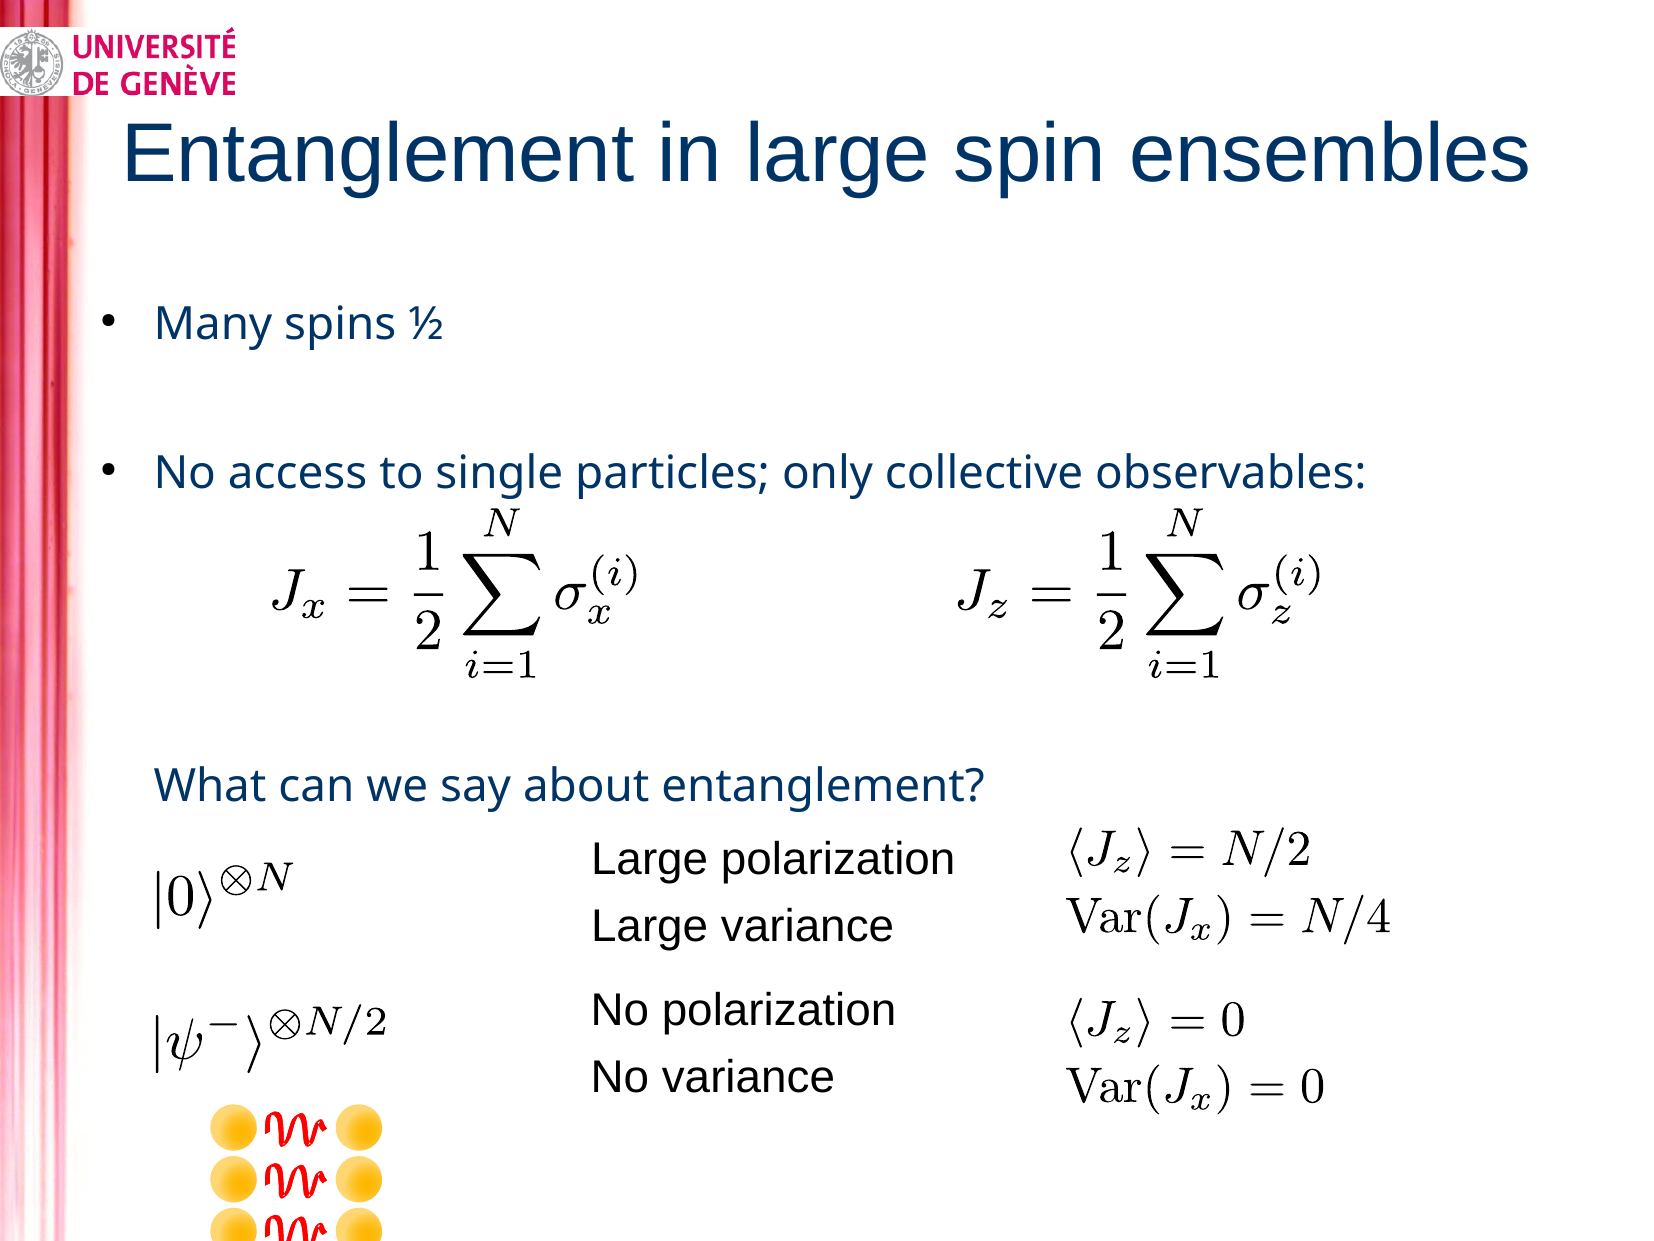

# Entanglement in large spin ensembles
Many spins ½
No access to single particles; only collective observables:
What can we say about entanglement?
| | | |
| --- | --- | --- |
| | | |
| | Large polarization | |
| --- | --- | --- |
| | Large variance | |
| | No polarization | |
| --- | --- | --- |
| | No variance | |